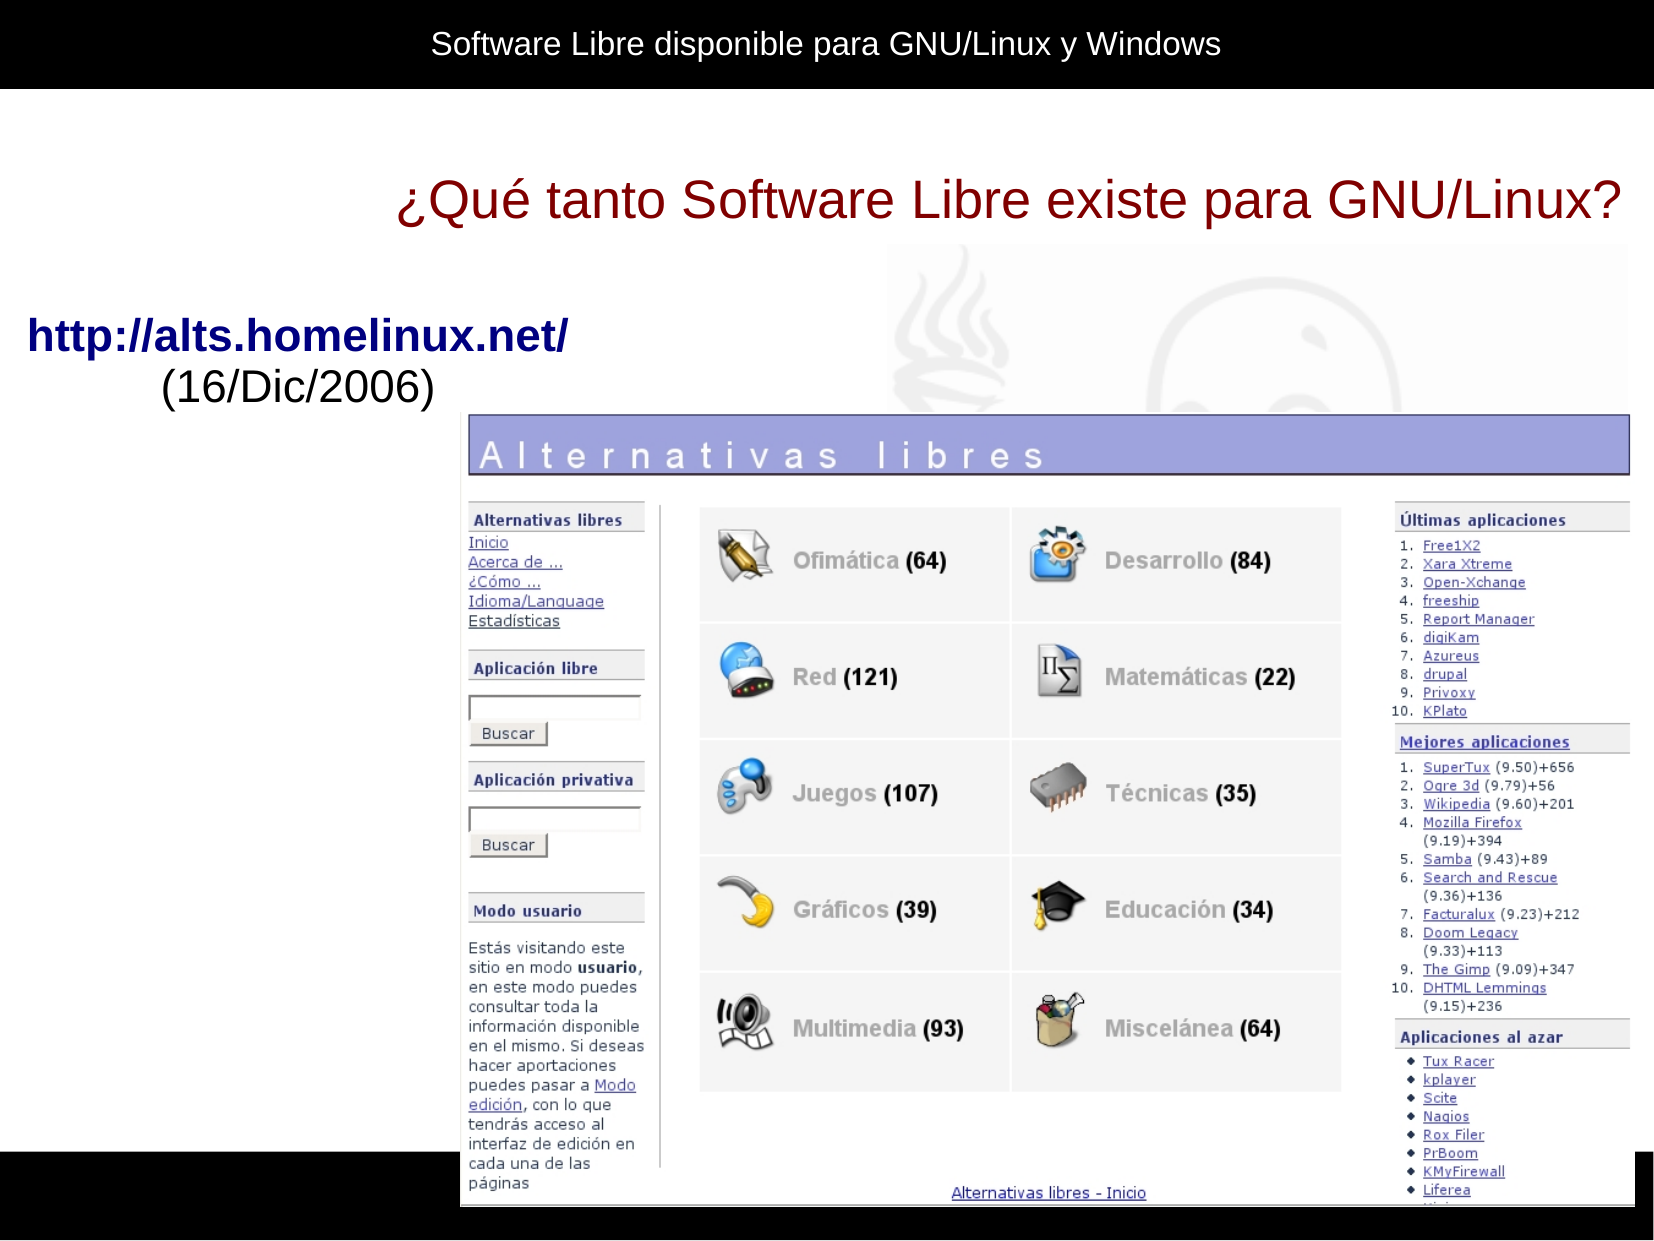

Software Libre disponible para GNU/Linux y Windows
# ¿Qué tanto Software Libre existe para GNU/Linux?
http://alts.homelinux.net/
(16/Dic/2006)